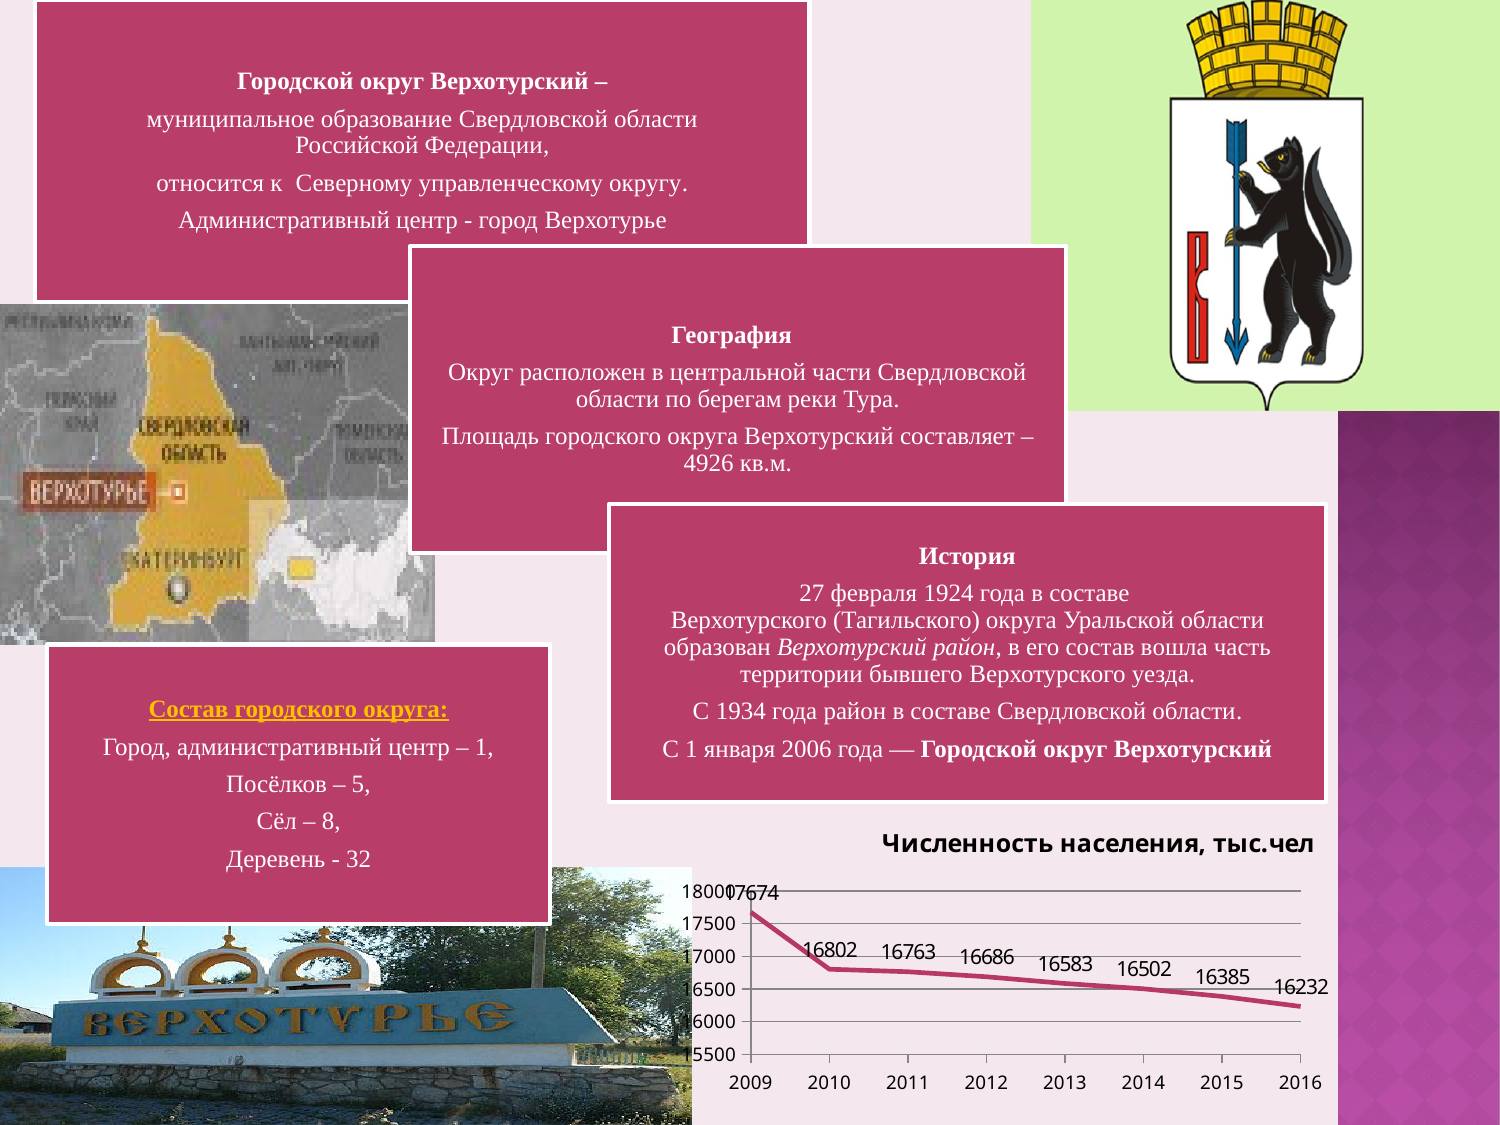

Городской округ Верхотурский –
 муниципальное образование Свердловской области Российской Федерации,
относится к Северному управленческому округу.
Административный центр - город Верхотурье
География
Округ расположен в центральной части Свердловской области по берегам реки Тура.
Площадь городского округа Верхотурский составляет – 4926 кв.м.
История
27 февраля 1924 года в составе Верхотурского (Тагильского) округа Уральской области образован Верхотурский район, в его состав вошла часть территории бывшего Верхотурского уезда.
С 1934 года район в составе Свердловской области.
С 1 января 2006 года — Городской округ Верхотурский
Состав городского округа:
Город, административный центр – 1,
Посёлков – 5,
Сёл – 8,
Деревень - 32
### Chart: Численность населения, тыс.чел
| Category | Численность населения, чел |
|---|---|
| 2009 | 17674.0 |
| 2010 | 16802.0 |
| 2011 | 16763.0 |
| 2012 | 16686.0 |
| 2013 | 16583.0 |
| 2014 | 16502.0 |
| 2015 | 16385.0 |
| 2016 | 16232.0 |